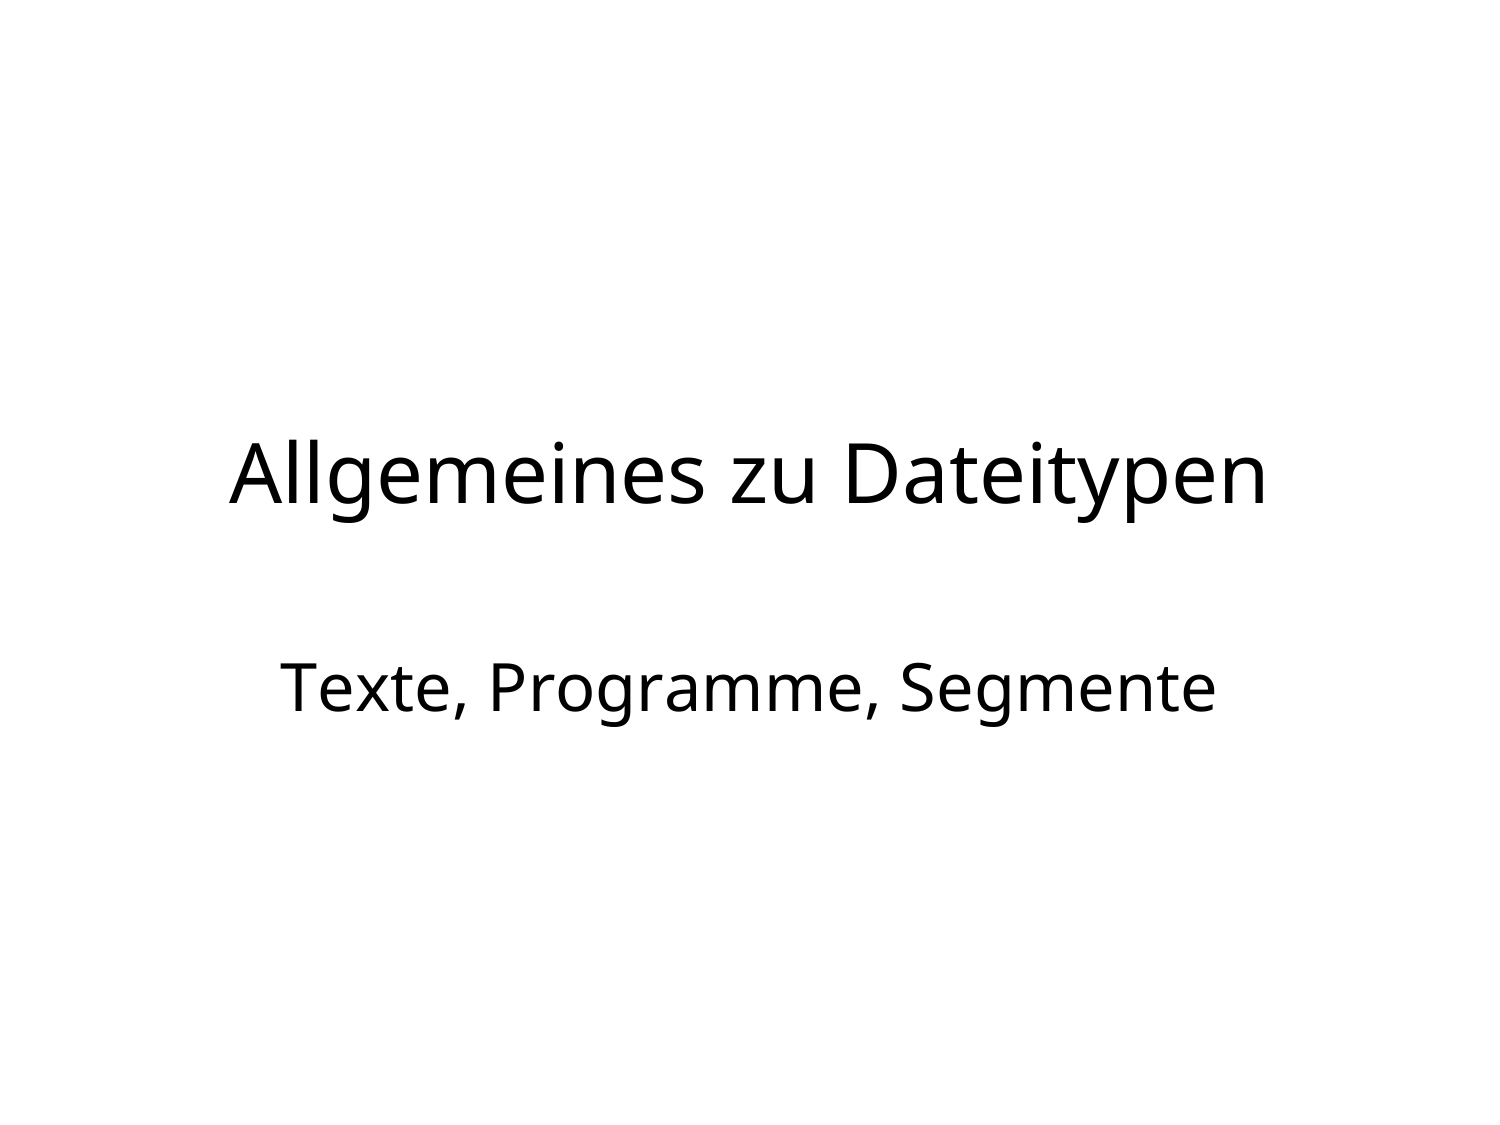

# Allgemeines zu Dateitypen
Texte, Programme, Segmente